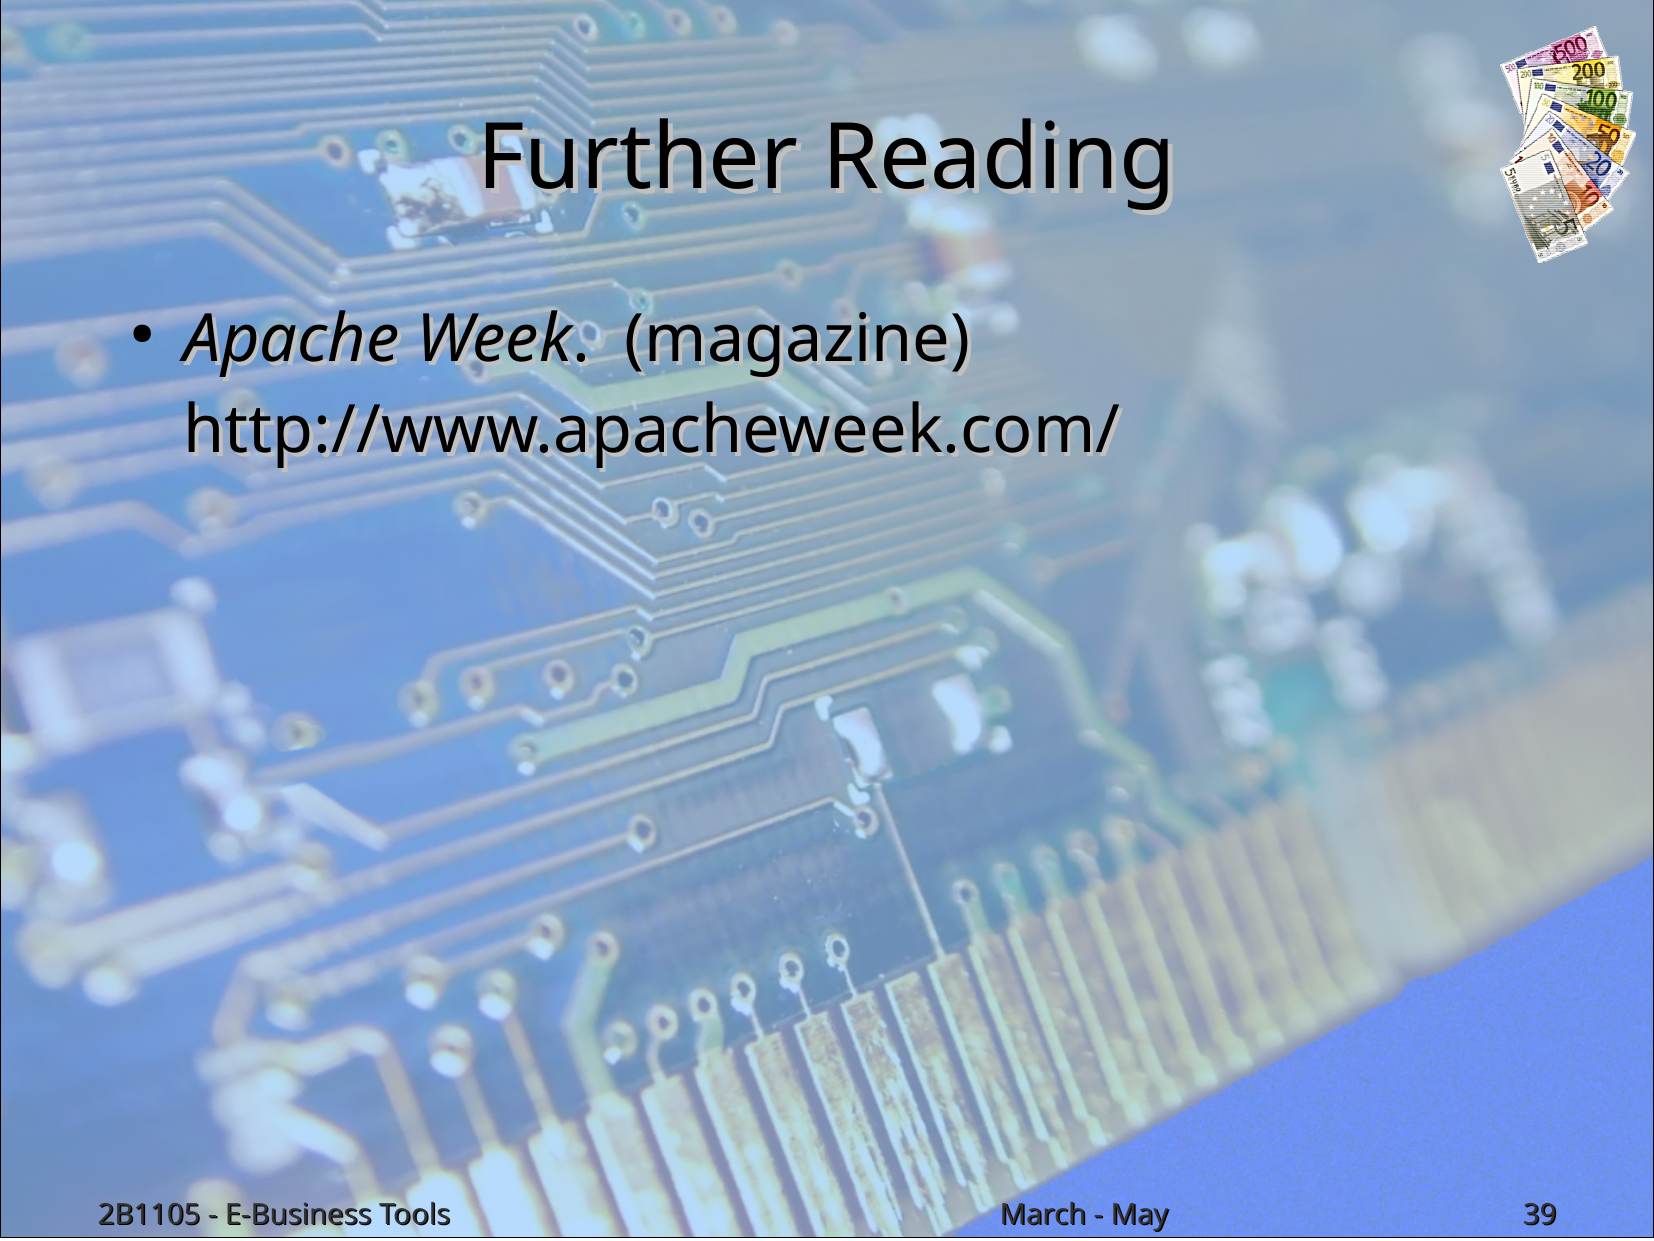

# Further Reading
Apache Week. (magazine)
http://www.apacheweek.com/